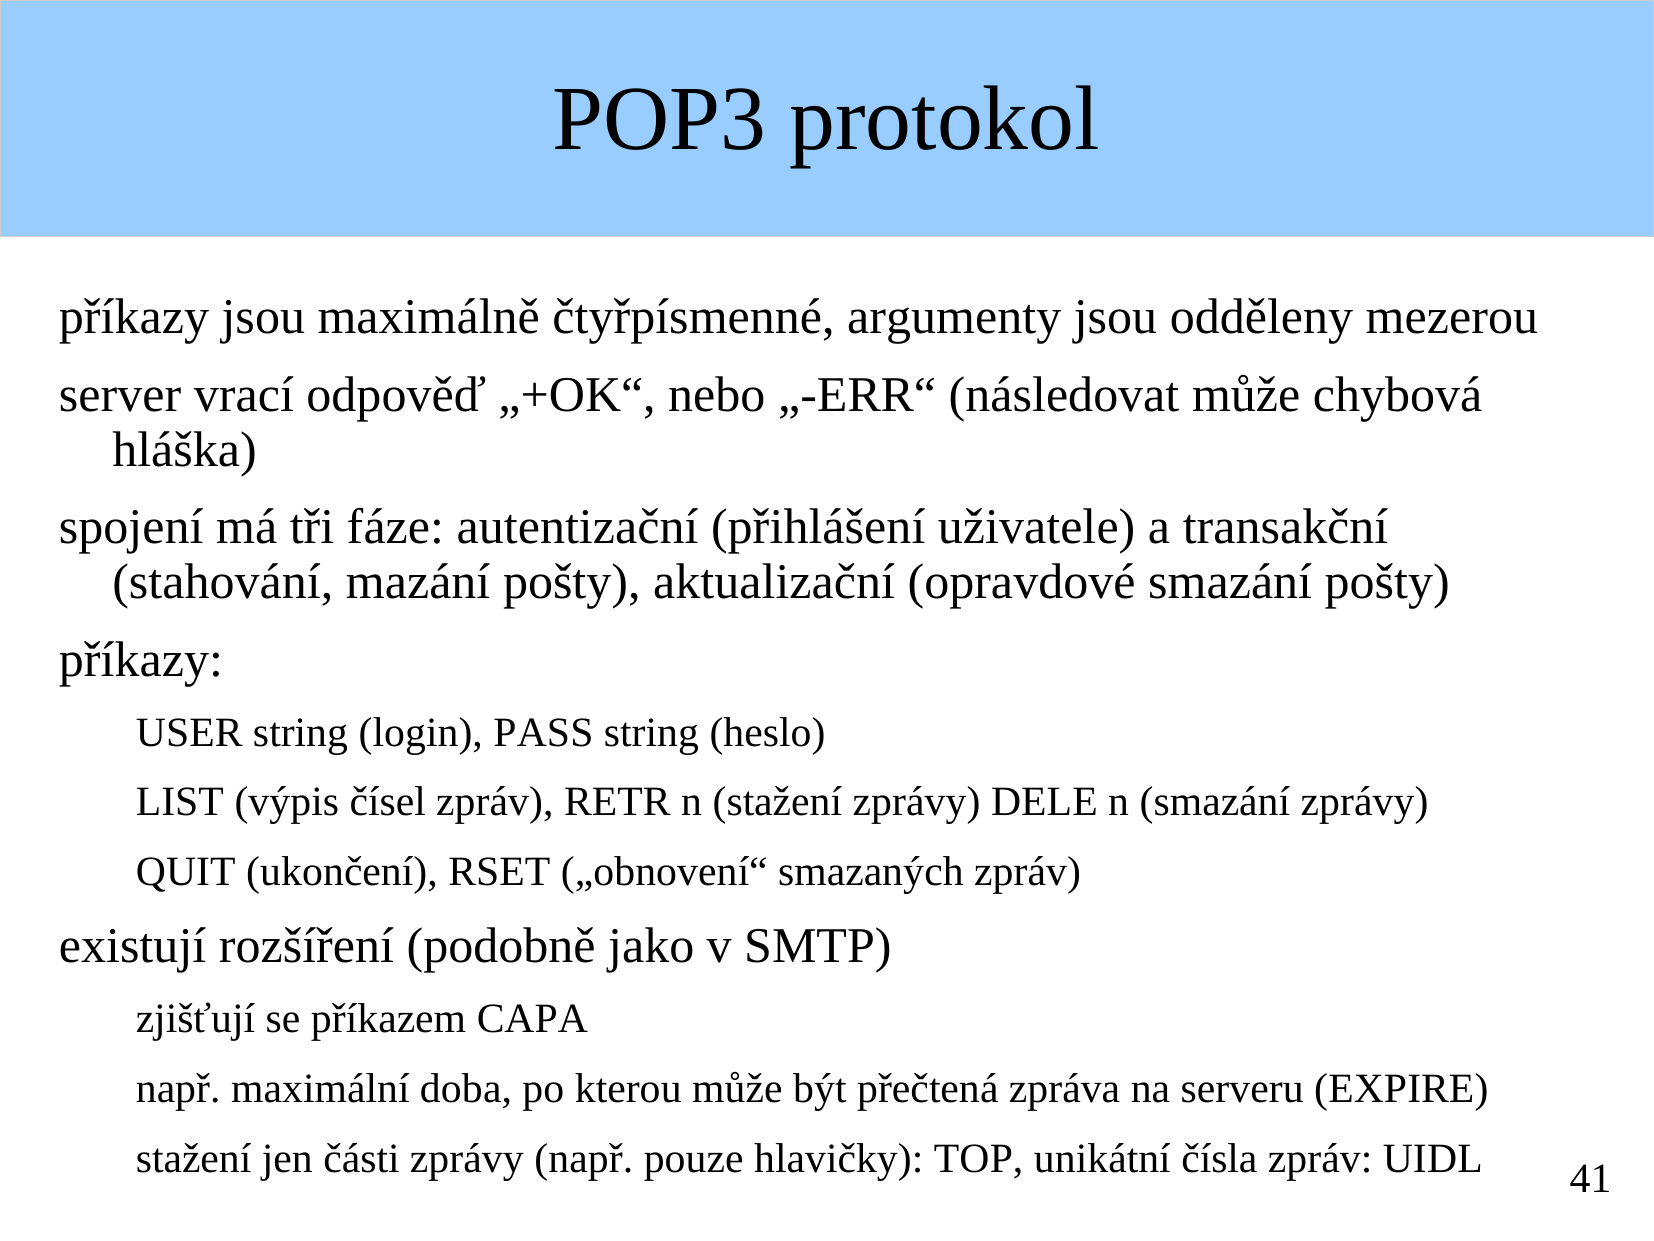

# POP3 protokol
příkazy jsou maximálně čtyřpísmenné, argumenty jsou odděleny mezerou
server vrací odpověď „+OK“, nebo „-ERR“ (následovat může chybová hláška)
spojení má tři fáze: autentizační (přihlášení uživatele) a transakční (stahování, mazání pošty), aktualizační (opravdové smazání pošty)
příkazy:
USER string (login), PASS string (heslo)
LIST (výpis čísel zpráv), RETR n (stažení zprávy) DELE n (smazání zprávy)
QUIT (ukončení), RSET („obnovení“ smazaných zpráv)
existují rozšíření (podobně jako v SMTP)
zjišťují se příkazem CAPA
např. maximální doba, po kterou může být přečtená zpráva na serveru (EXPIRE)
stažení jen části zprávy (např. pouze hlavičky): TOP, unikátní čísla zpráv: UIDL